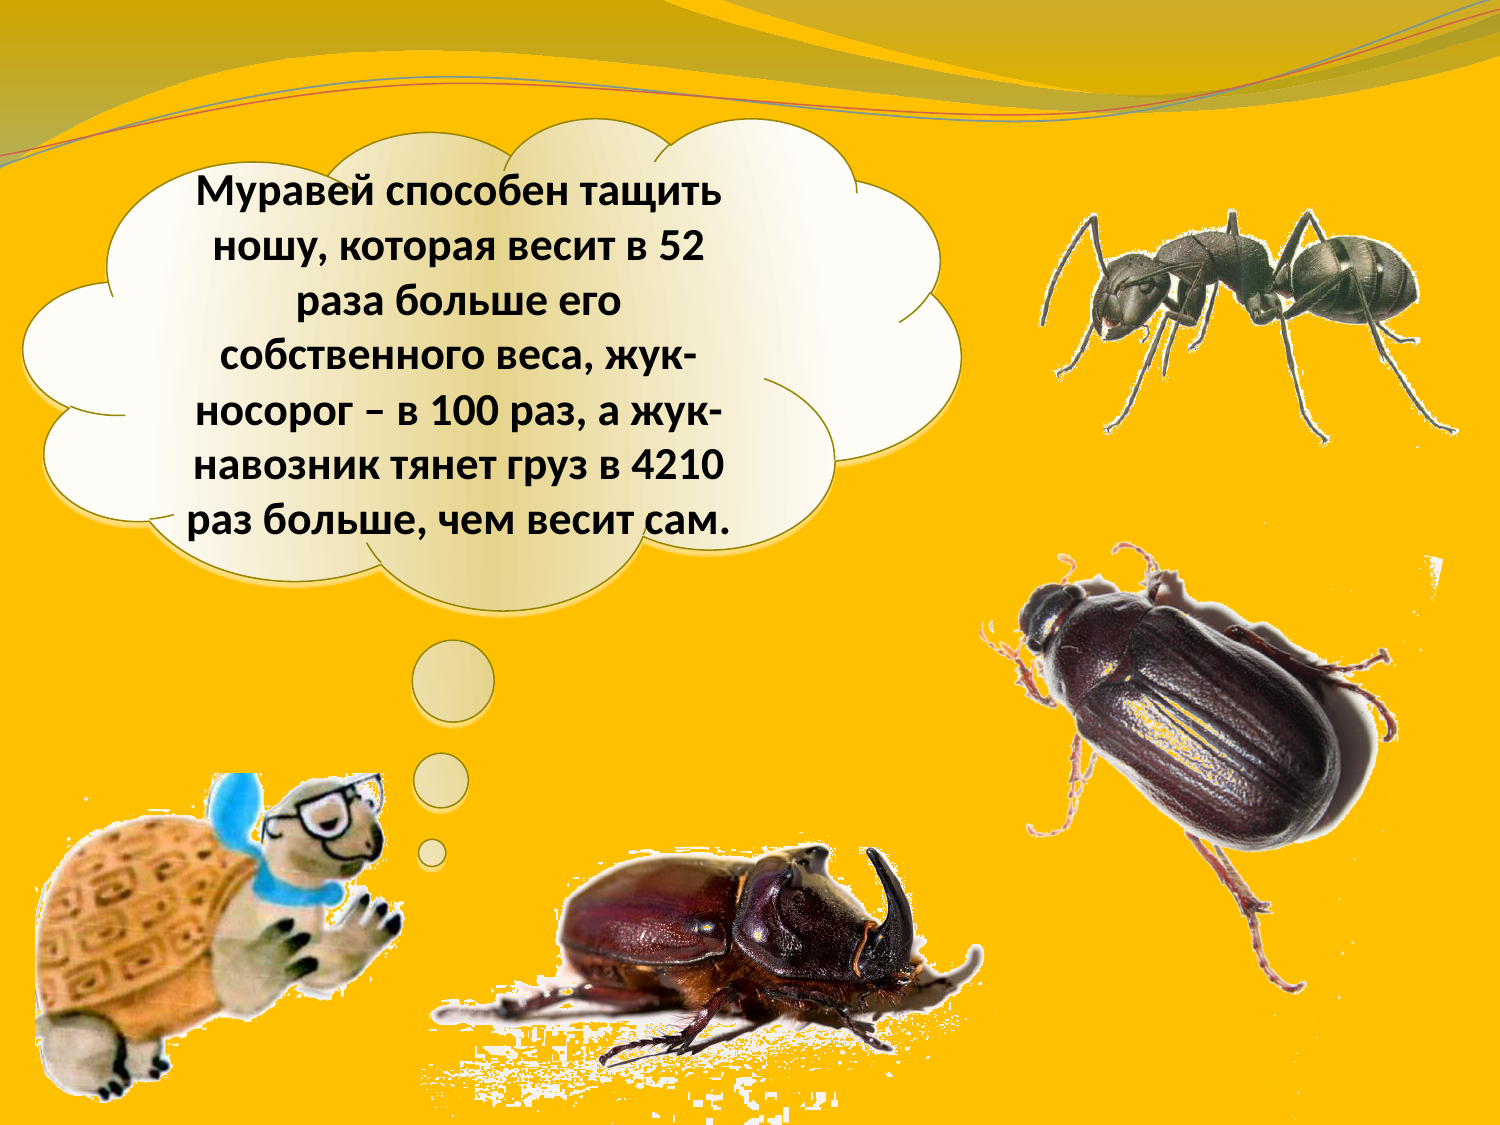

Муравей способен тащить ношу, которая весит в 52 раза больше его собственного веса, жук-носорог – в 100 раз, а жук-навозник тянет груз в 4210 раз больше, чем весит сам.